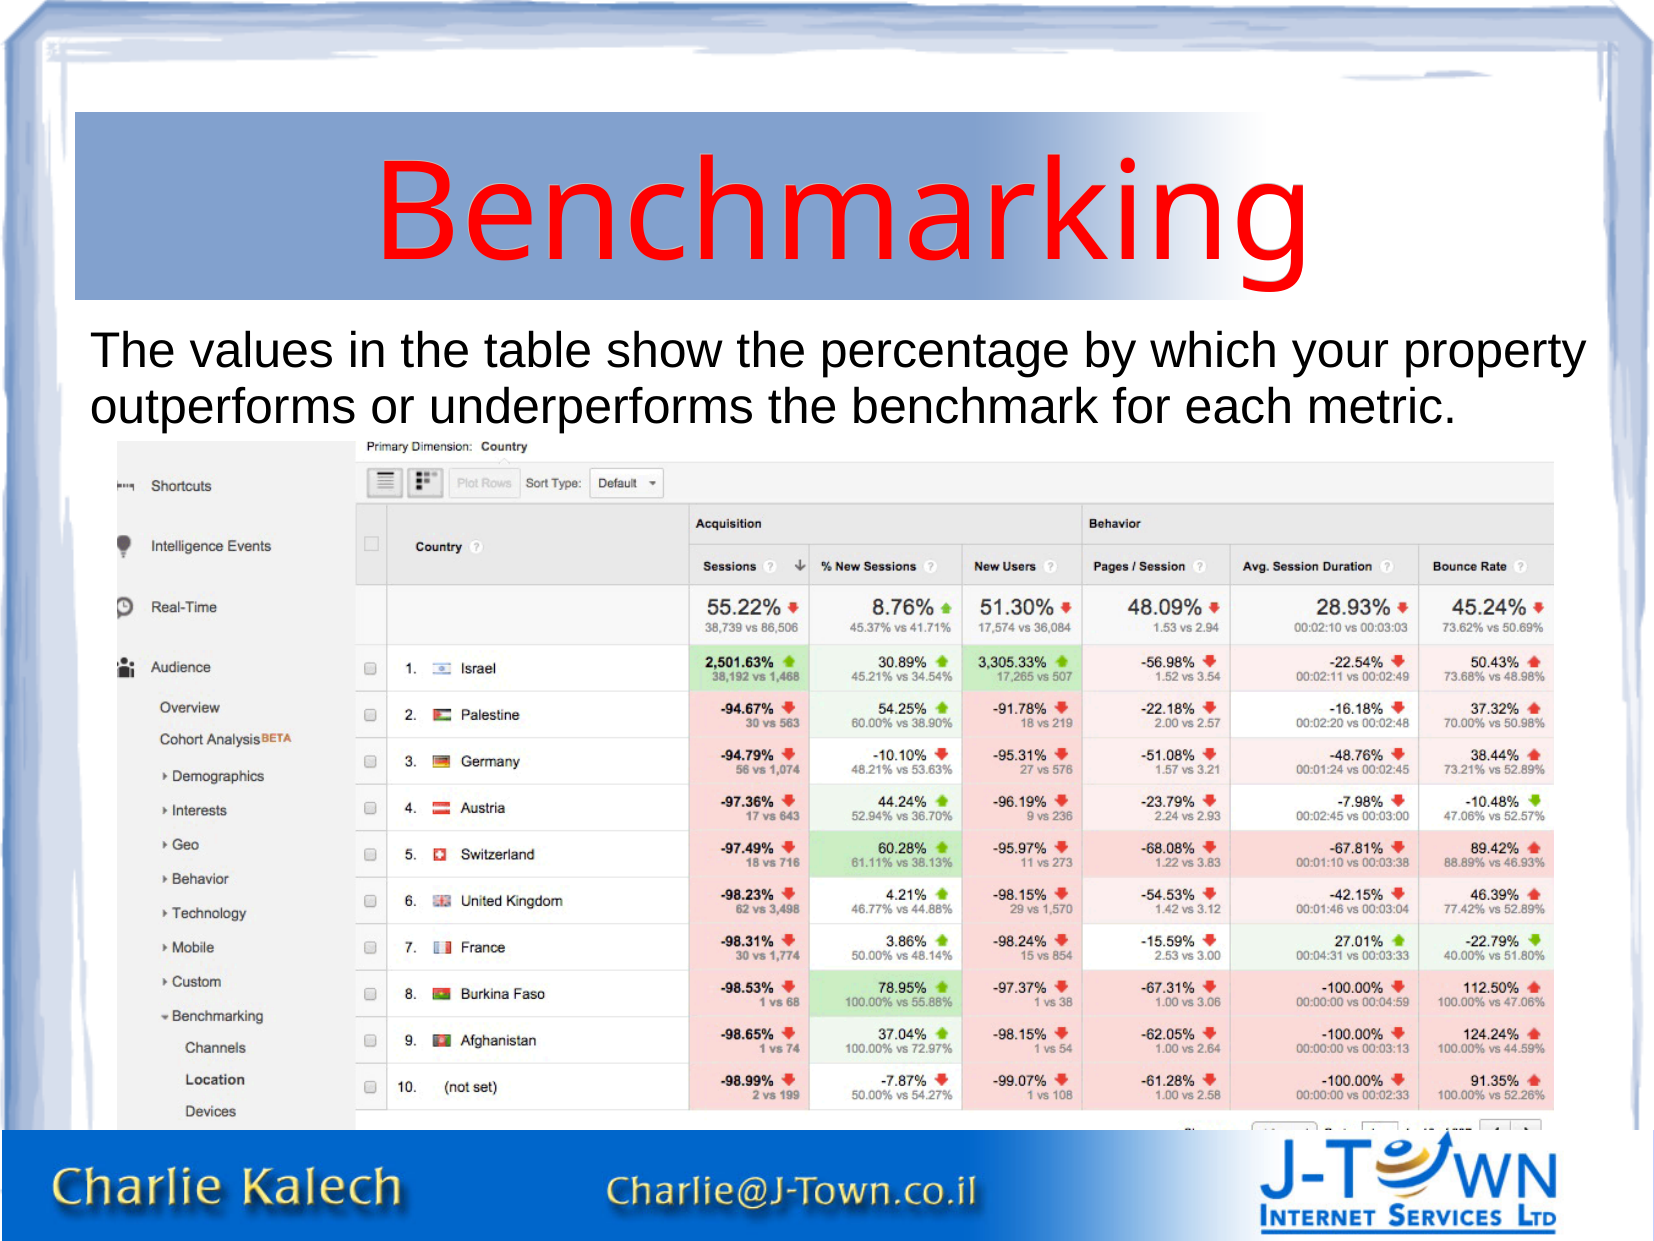

Benchmarking
The values in the table show the percentage by which your property outperforms or underperforms the benchmark for each metric.